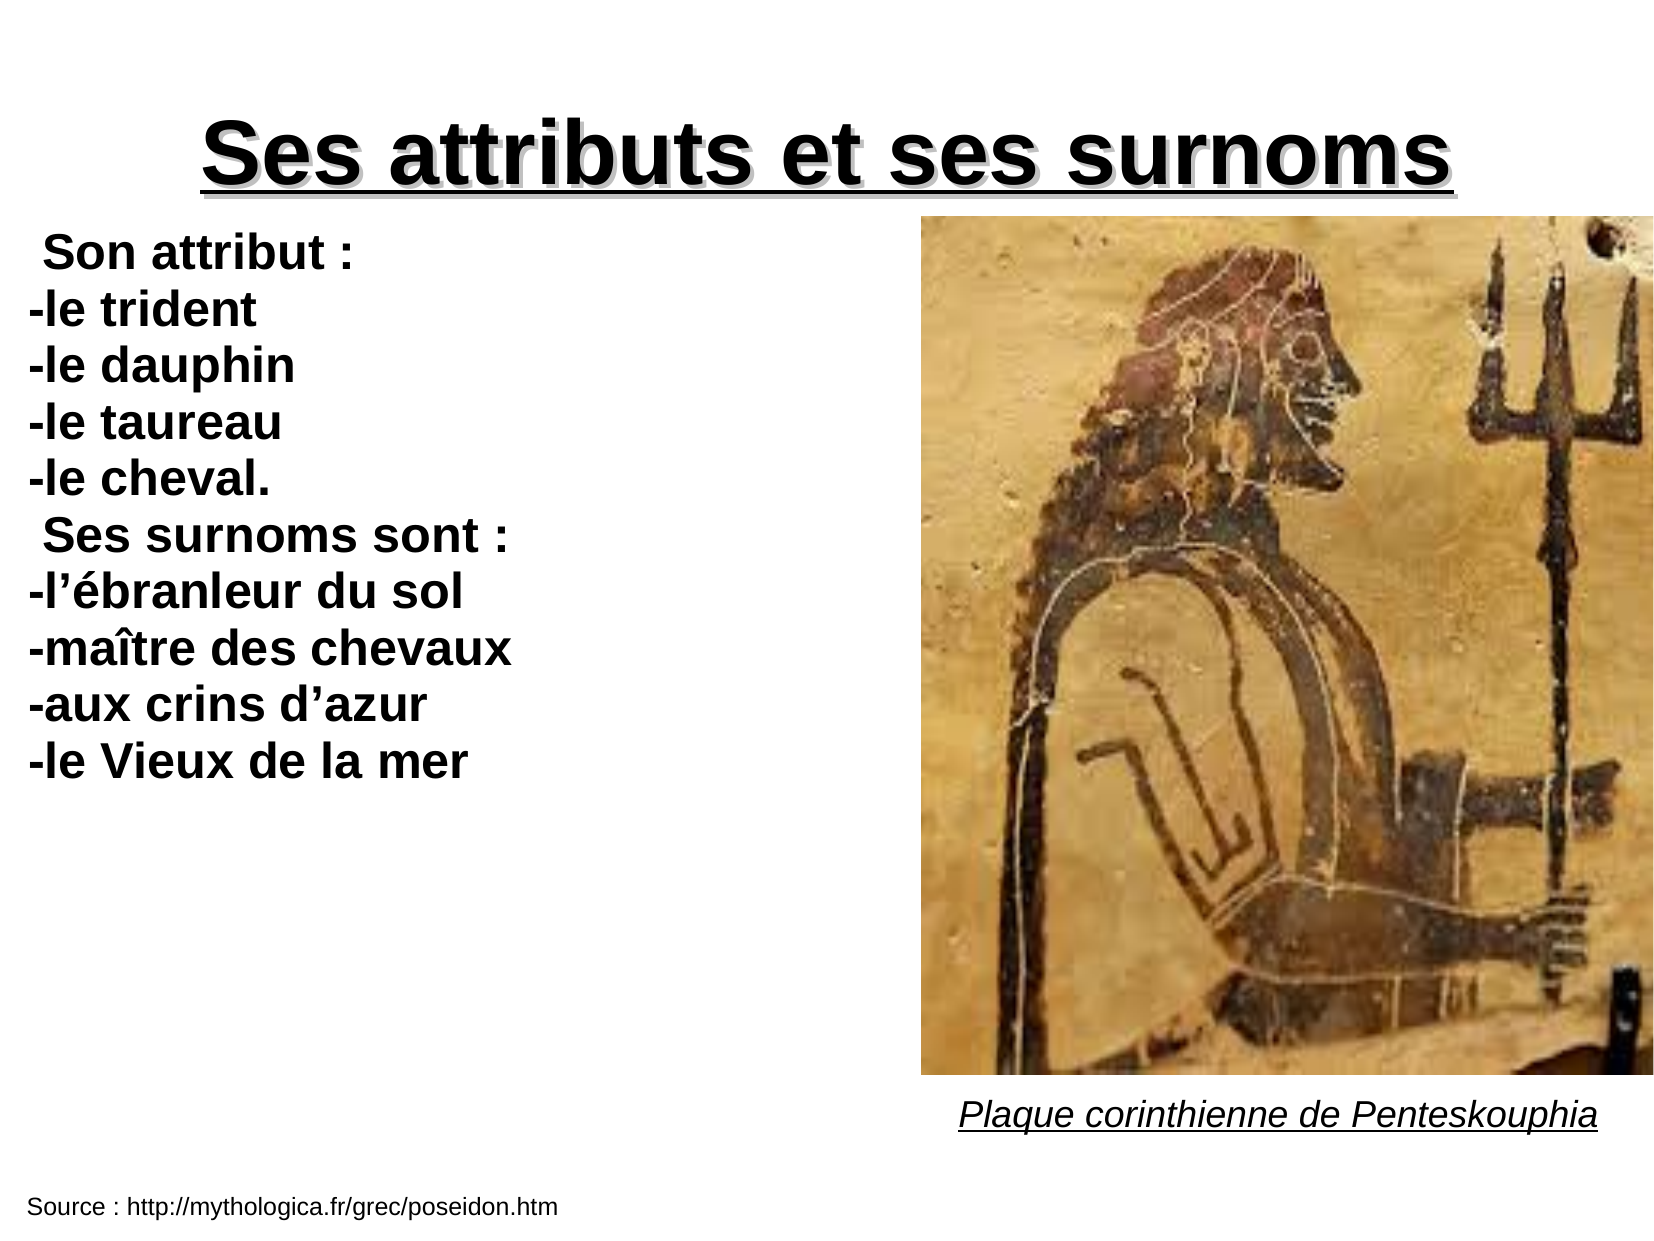

# Ses attributs et ses surnoms
 Son attribut :
-le trident
-le dauphin
-le taureau
-le cheval.
 Ses surnoms sont :
-l’ébranleur du sol
-maître des chevaux
-aux crins d’azur
-le Vieux de la mer
 Plaque corinthienne de Penteskouphia
Source : http://mythologica.fr/grec/poseidon.htm